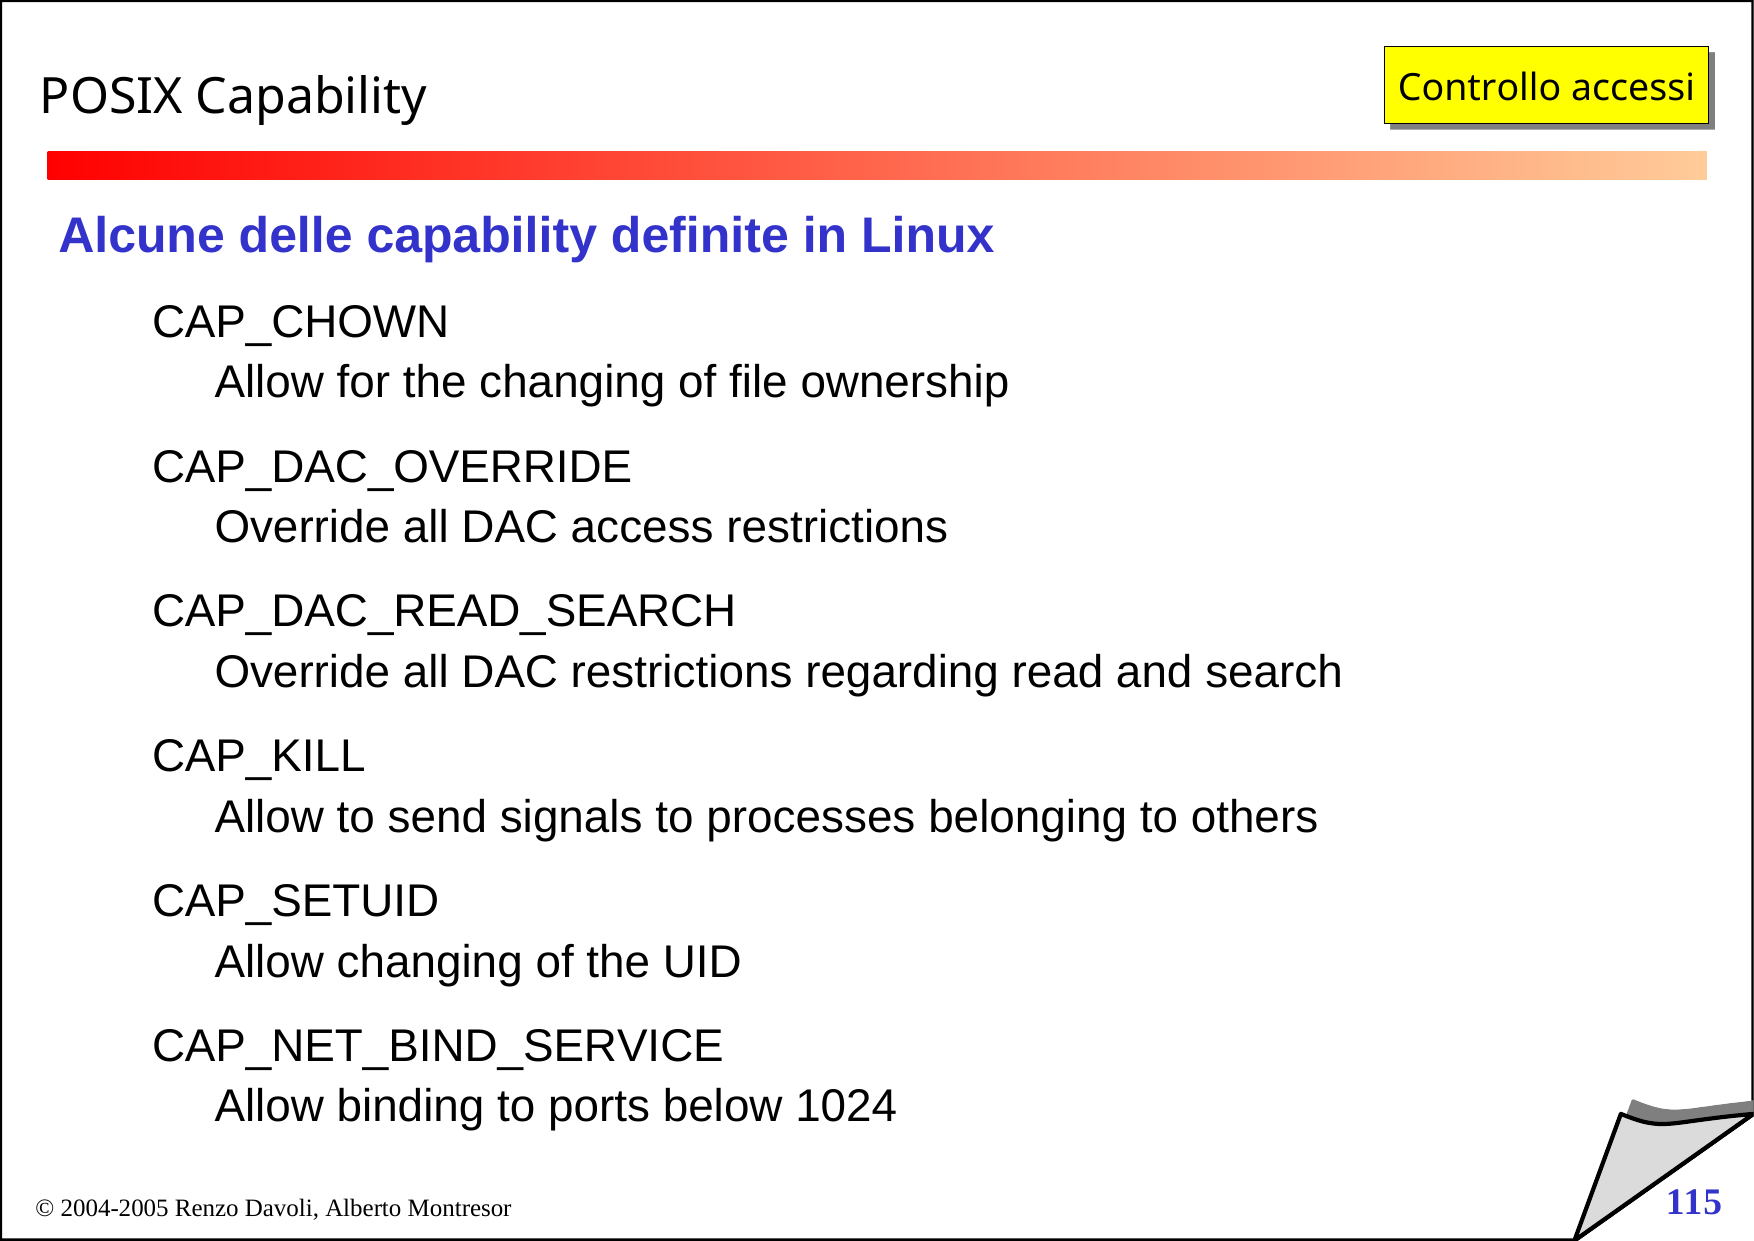

Controllo accessi
# POSIX Capability
Alcune delle capability definite in Linux
CAP_CHOWN
Allow for the changing of file ownership
CAP_DAC_OVERRIDE
Override all DAC access restrictions
CAP_DAC_READ_SEARCH
Override all DAC restrictions regarding read and search
CAP_KILL
Allow to send signals to processes belonging to others
CAP_SETUID
Allow changing of the UID
CAP_NET_BIND_SERVICE
Allow binding to ports below 1024